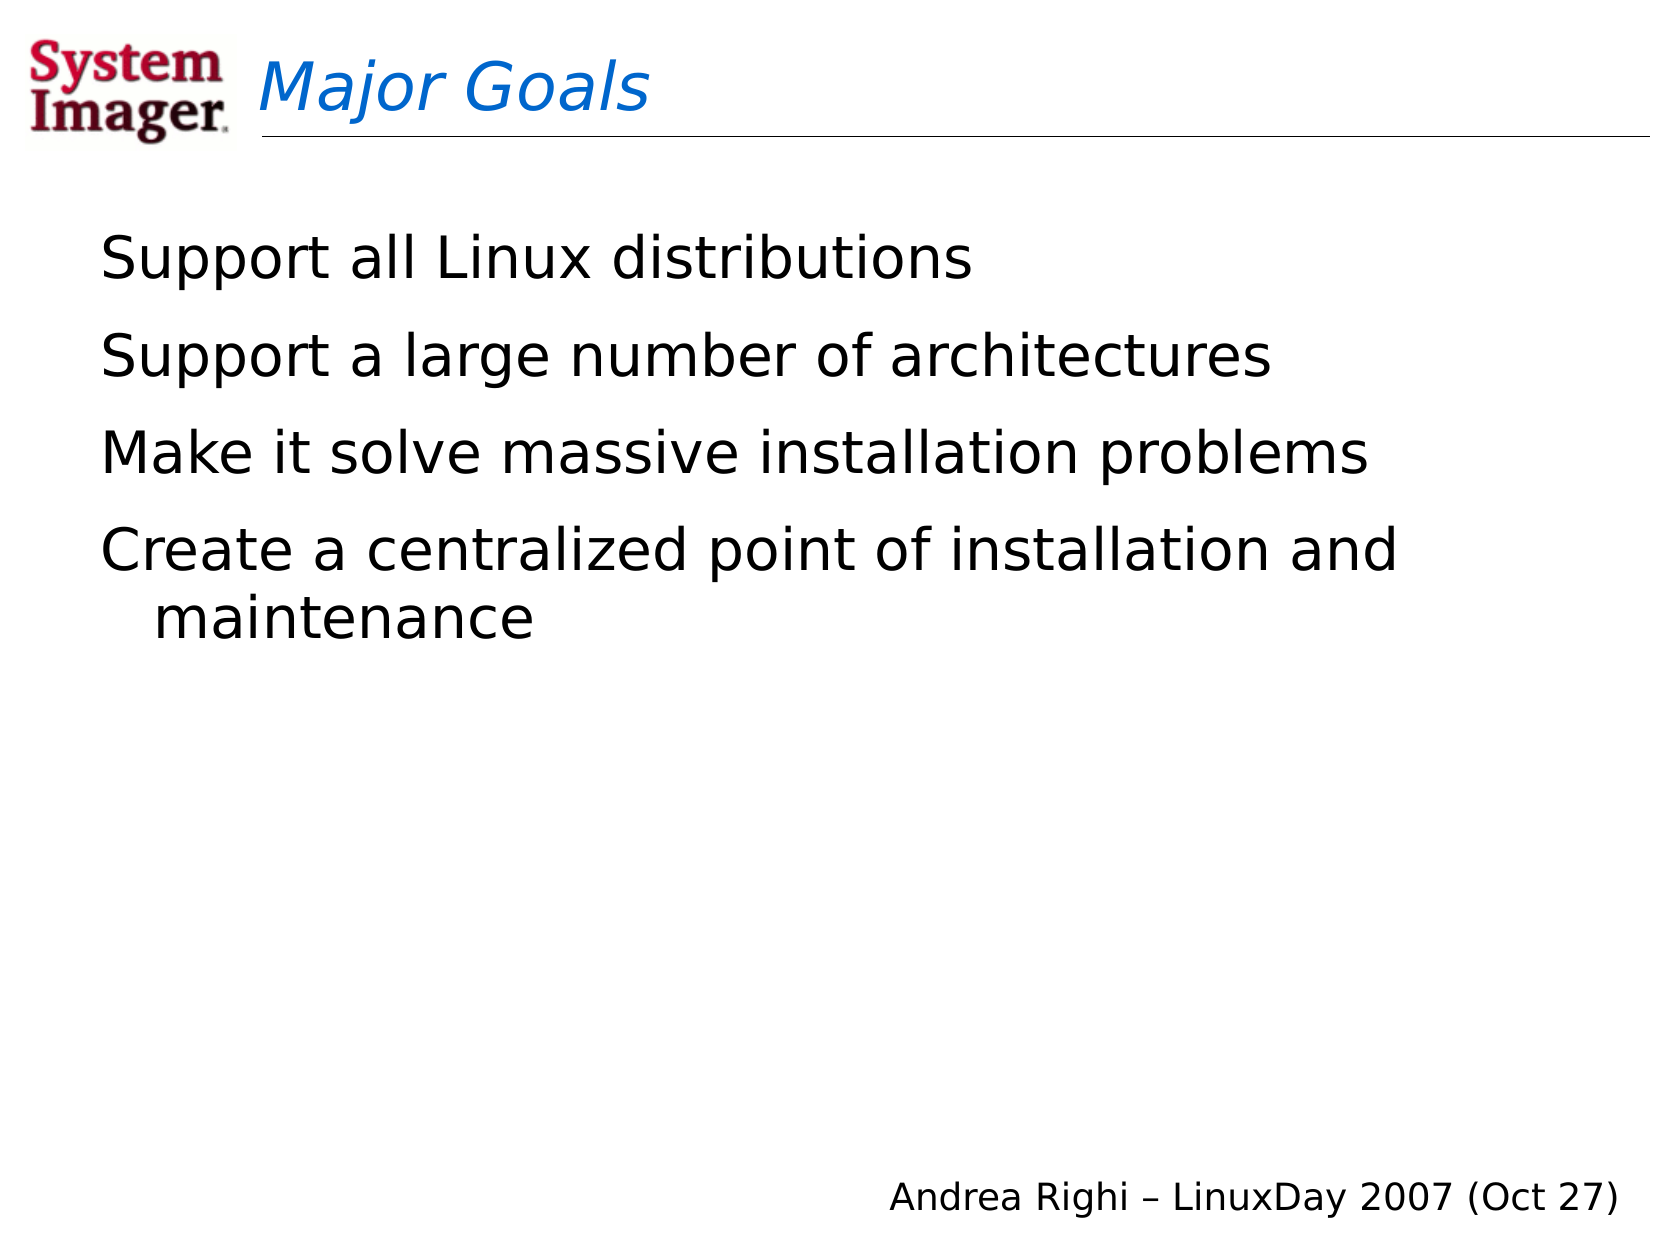

# Major Goals
Support all Linux distributions
Support a large number of architectures
Make it solve massive installation problems
Create a centralized point of installation and maintenance